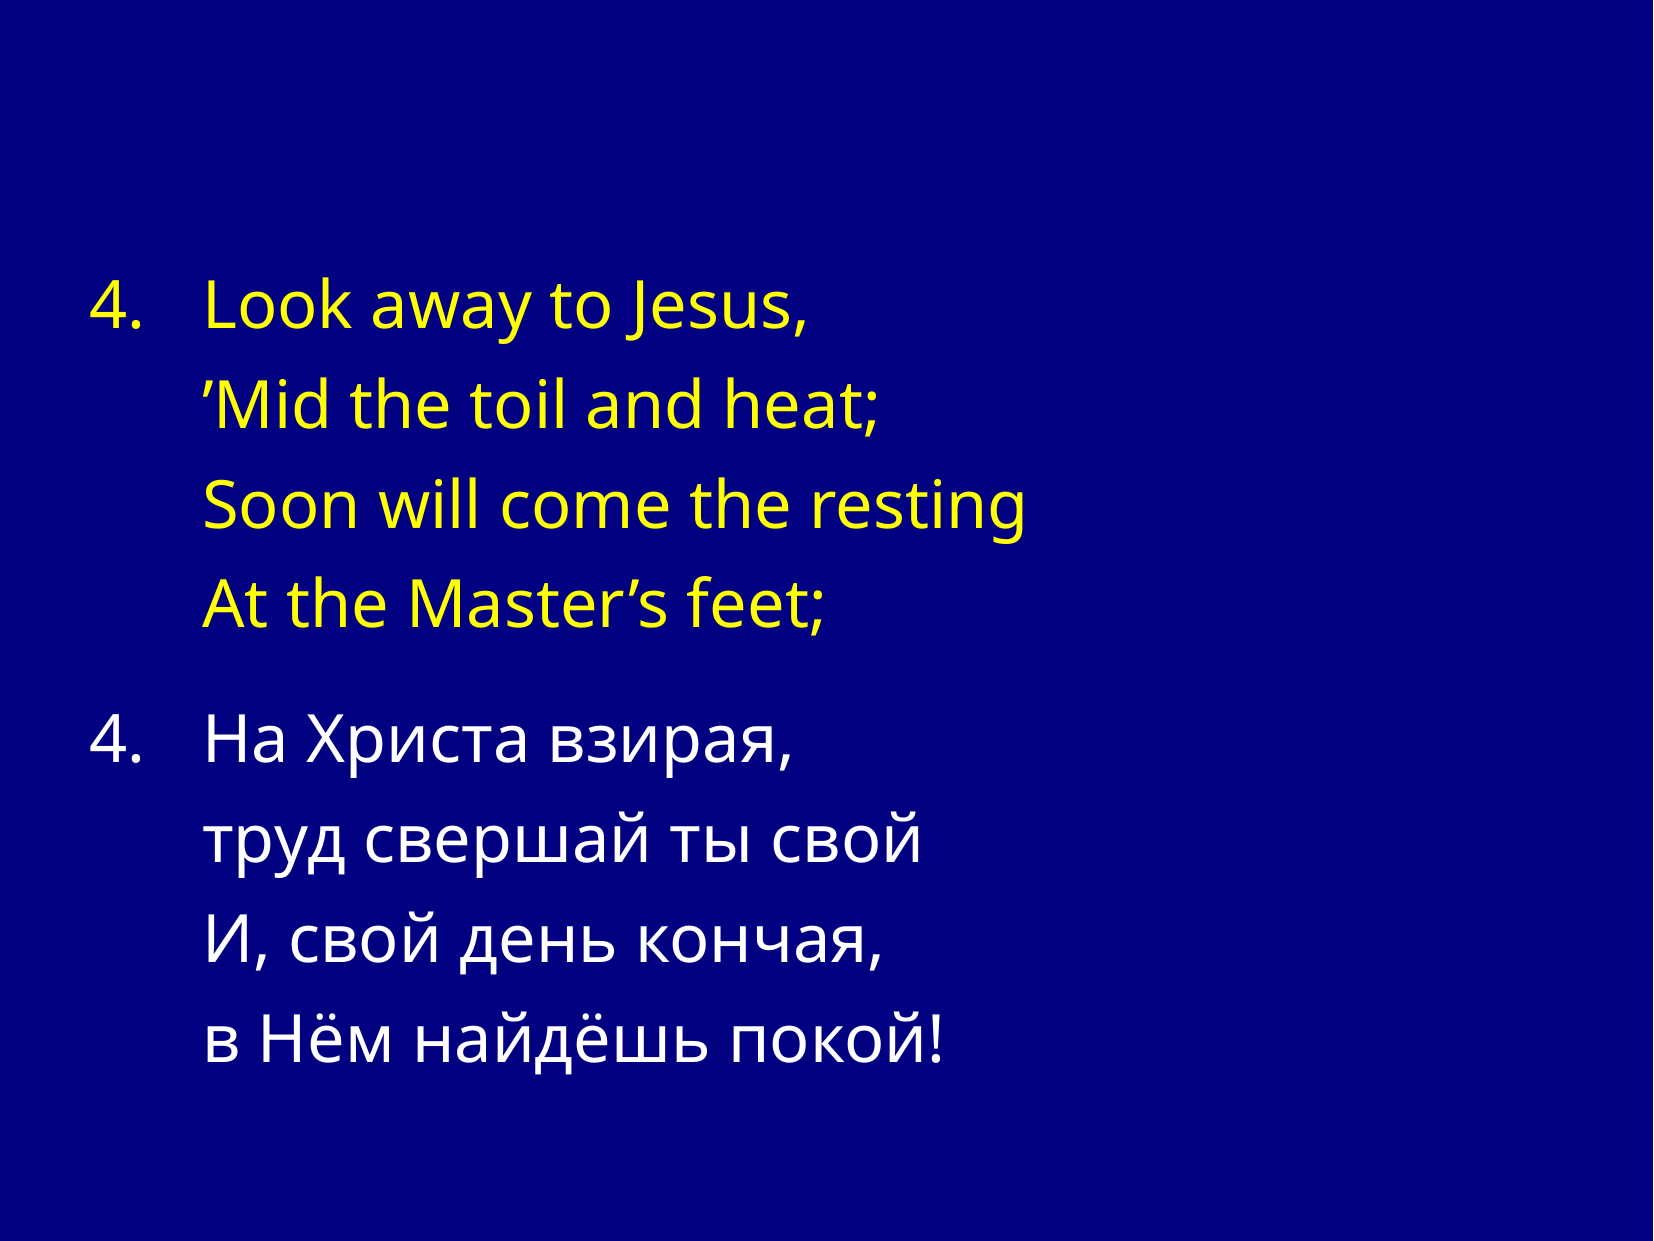

4.	Look away to Jesus,
	’Mid the toil and heat;
	Soon will come the resting
	At the Master’s feet;
4.	На Христа взирая,
	труд свершай ты свой
	И, свой день кончая,
	в Нём найдёшь покой!